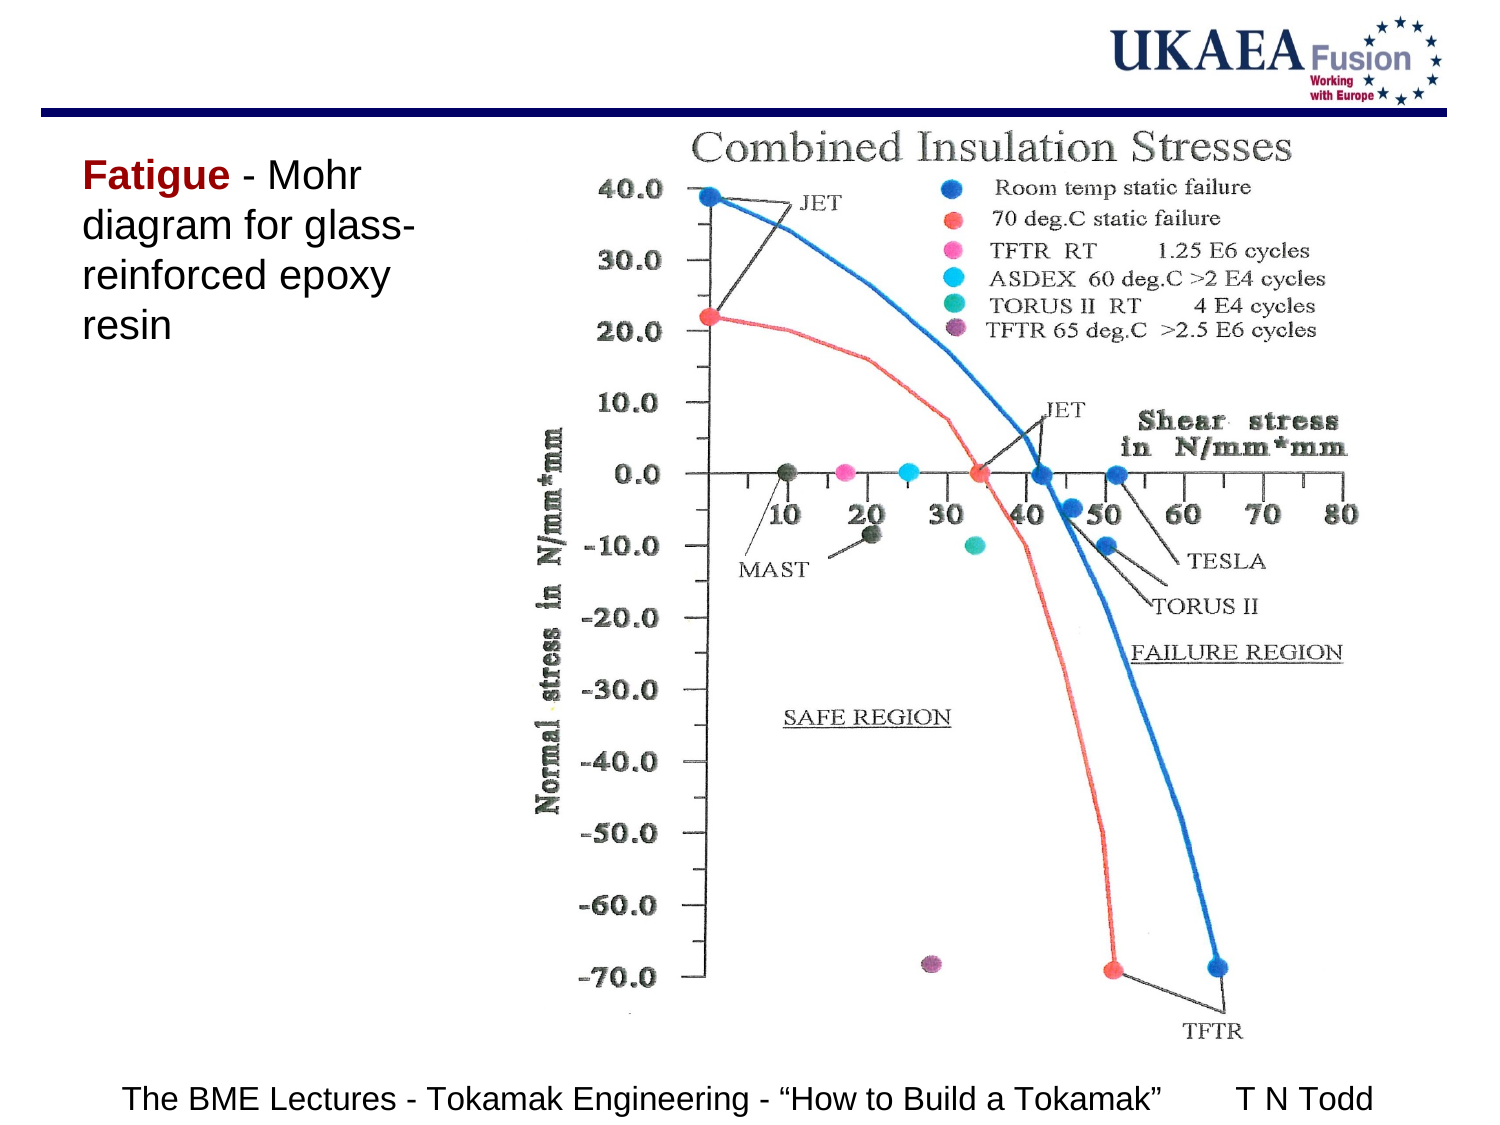

Fatigue - Mohr diagram for glass-reinforced epoxy resin